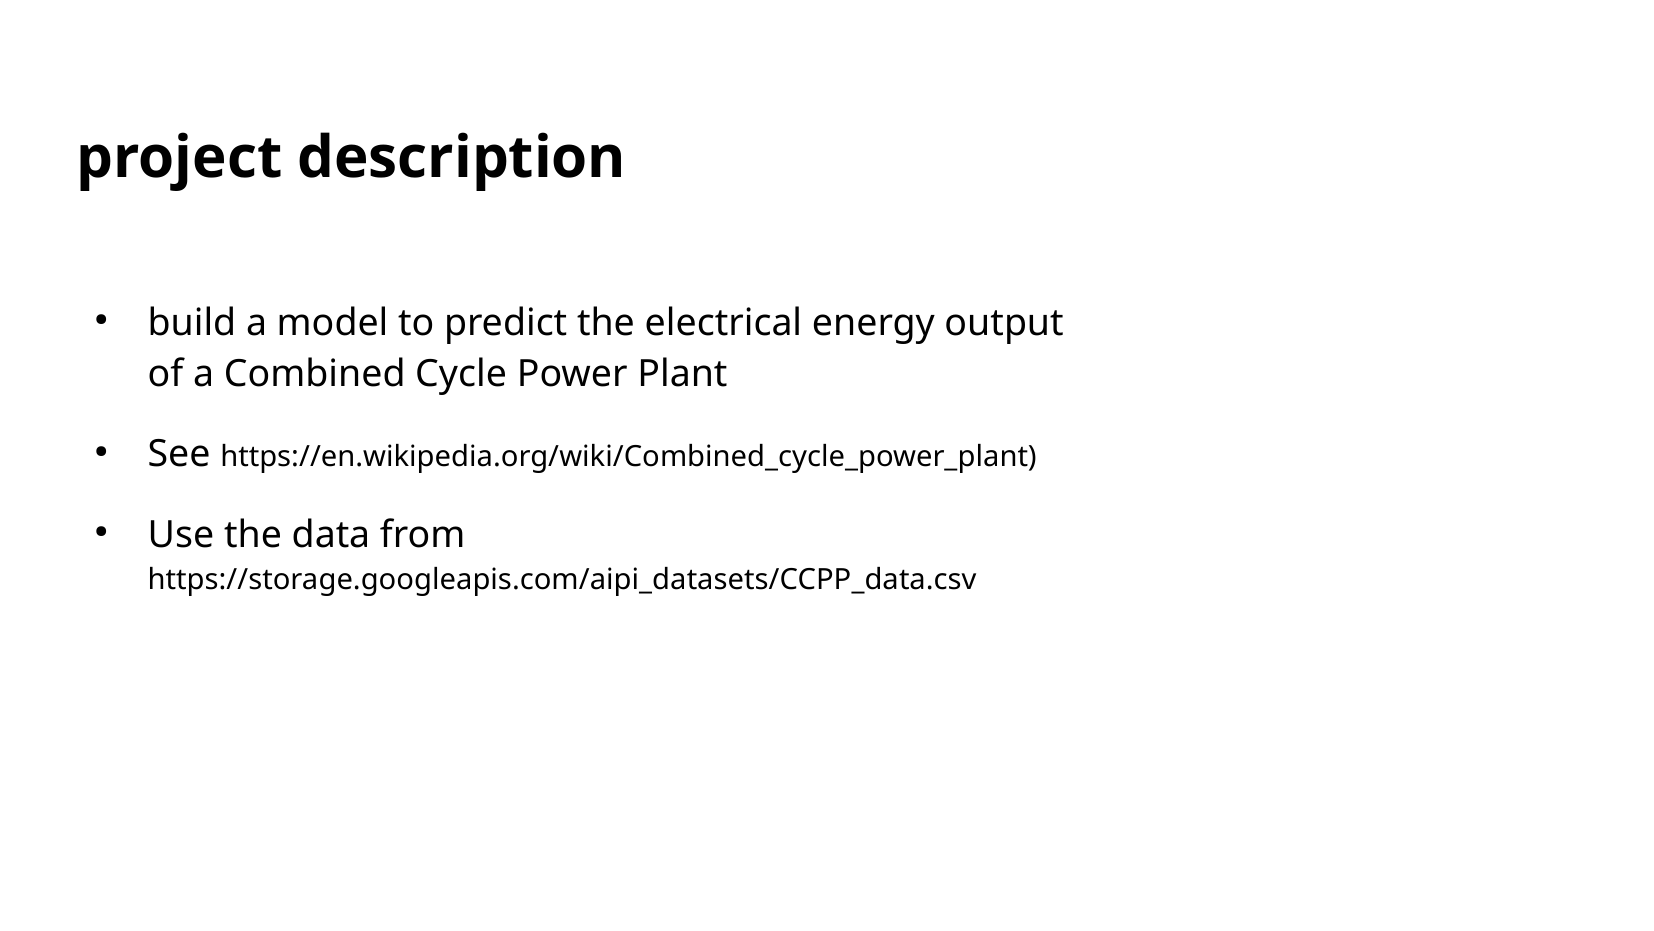

# project description
build a model to predict the electrical energy output of a Combined Cycle Power Plant
See https://en.wikipedia.org/wiki/Combined_cycle_power_plant)
Use the data from https://storage.googleapis.com/aipi_datasets/CCPP_data.csv